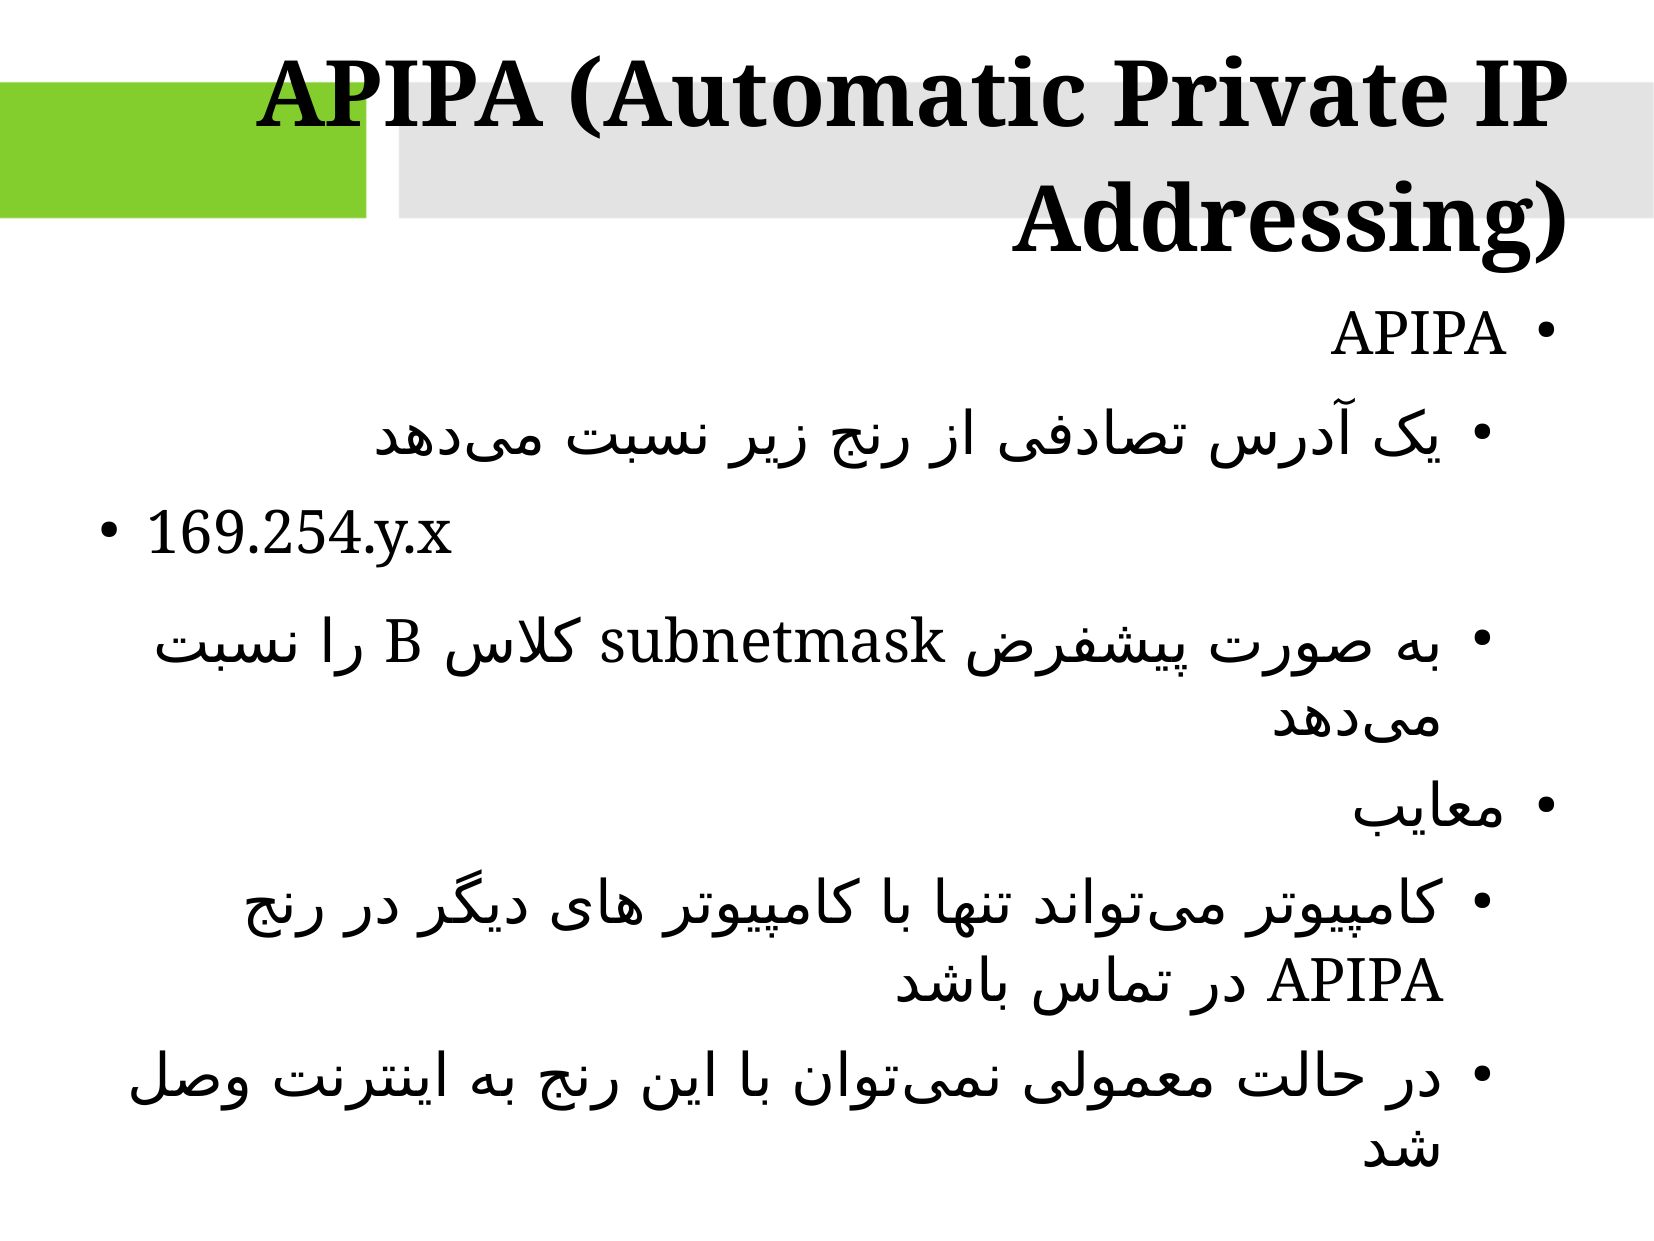

# APIPA (Automatic Private IP Addressing)
APIPA
یک آدرس تصادفی از رنج زیر نسبت می‌دهد
169.254.y.x
به صورت پیشفرض subnetmask کلاس B را نسبت می‌دهد
معایب
کامپیوتر می‌تواند تنها با کامپیوتر های دیگر در رنج APIPA در تماس باشد
در حالت معمولی نمی‌توان با این رنج به اینترنت وصل شد